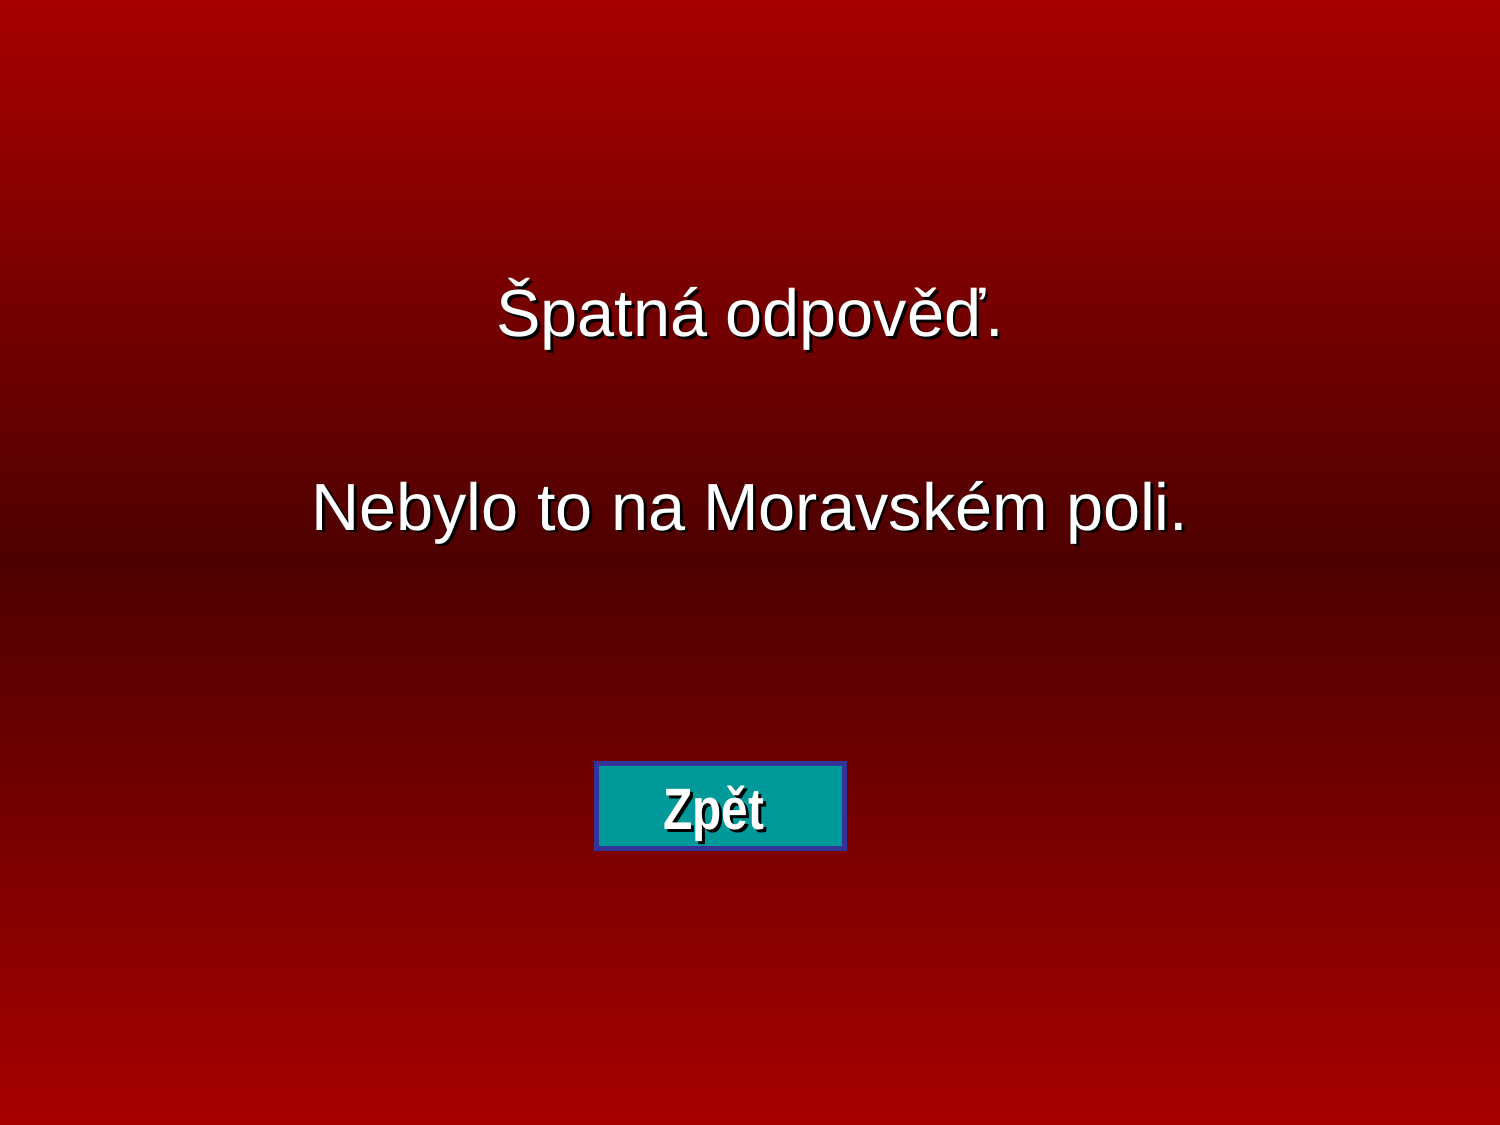

#
Špatná odpověď.
Nebylo to na Moravském poli.
Zpět